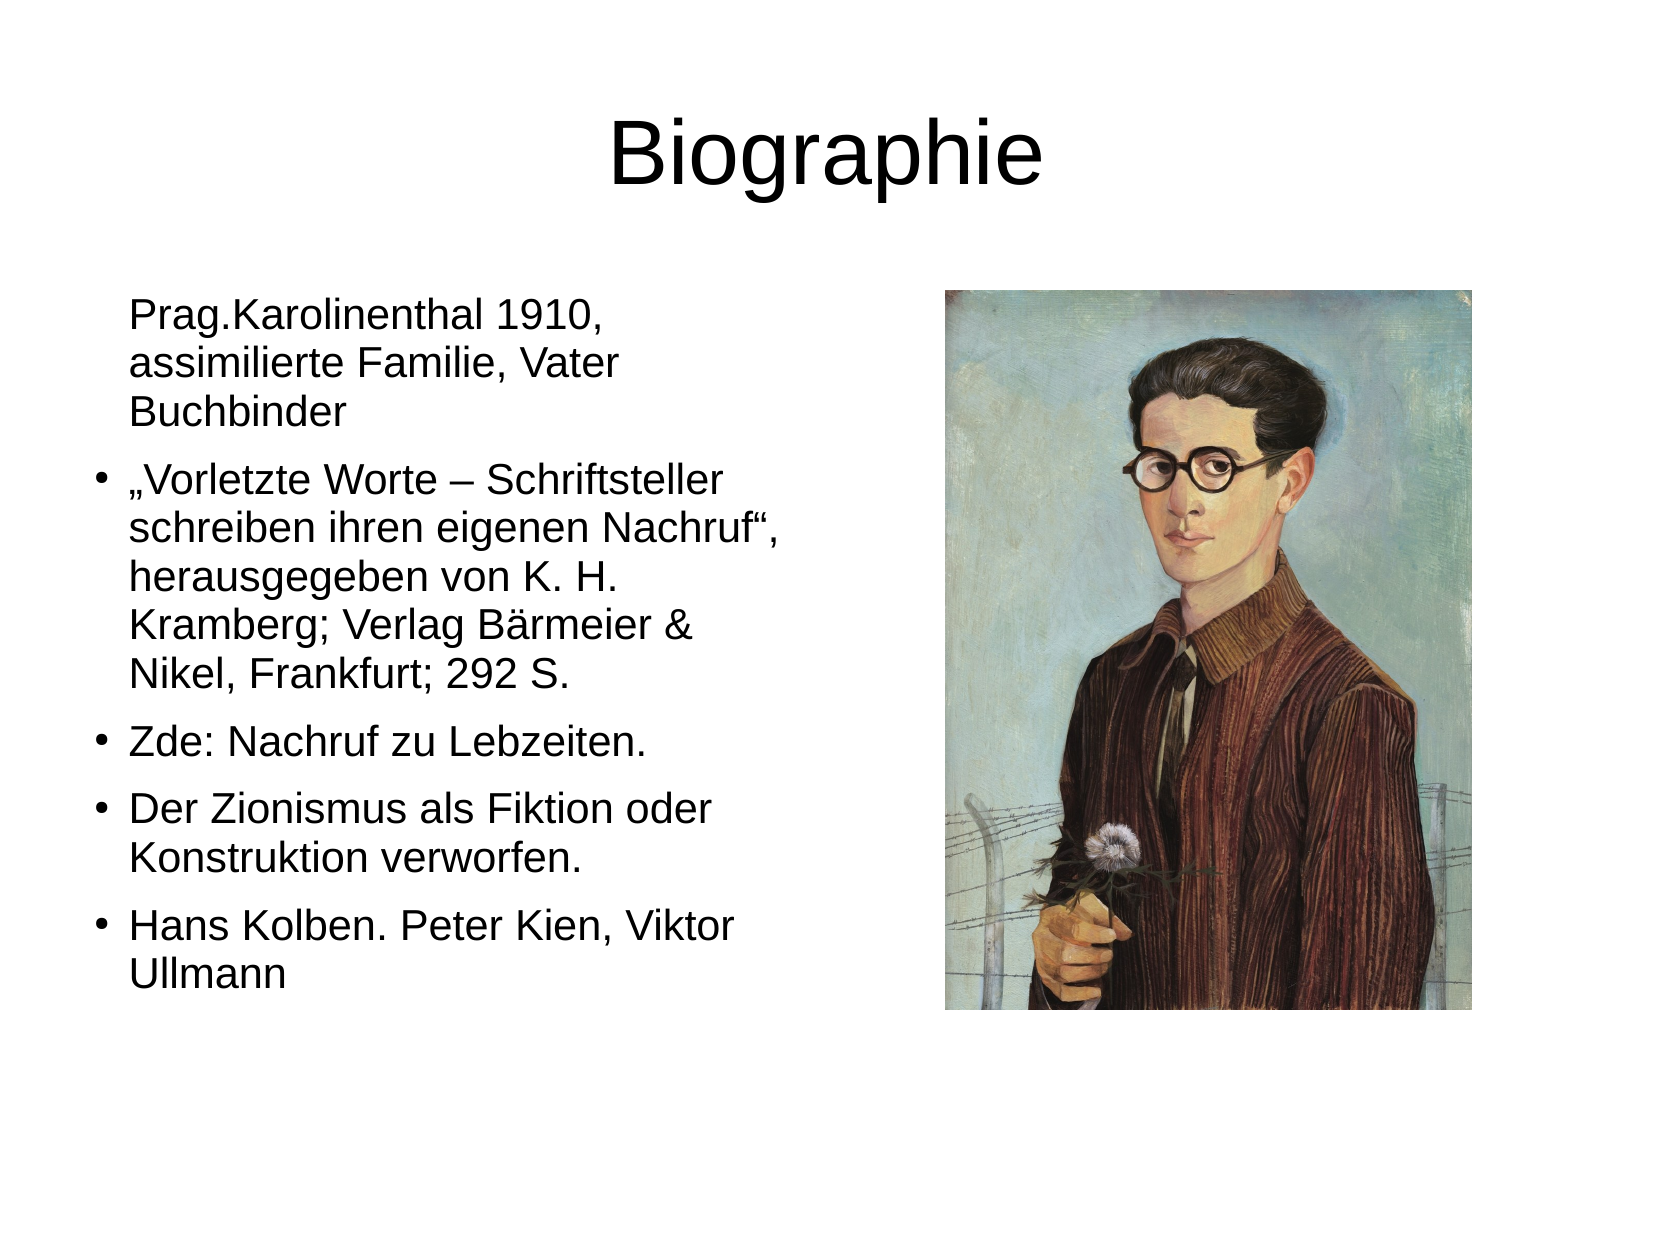

# Biographie
Prag.Karolinenthal 1910, assimilierte Familie, Vater Buchbinder
„Vorletzte Worte – Schriftsteller schreiben ihren eigenen Nachruf“, herausgegeben von K. H. Kramberg; Verlag Bärmeier & Nikel, Frankfurt; 292 S.
Zde: Nachruf zu Lebzeiten.
Der Zionismus als Fiktion oder Konstruktion verworfen.
Hans Kolben. Peter Kien, Viktor Ullmann